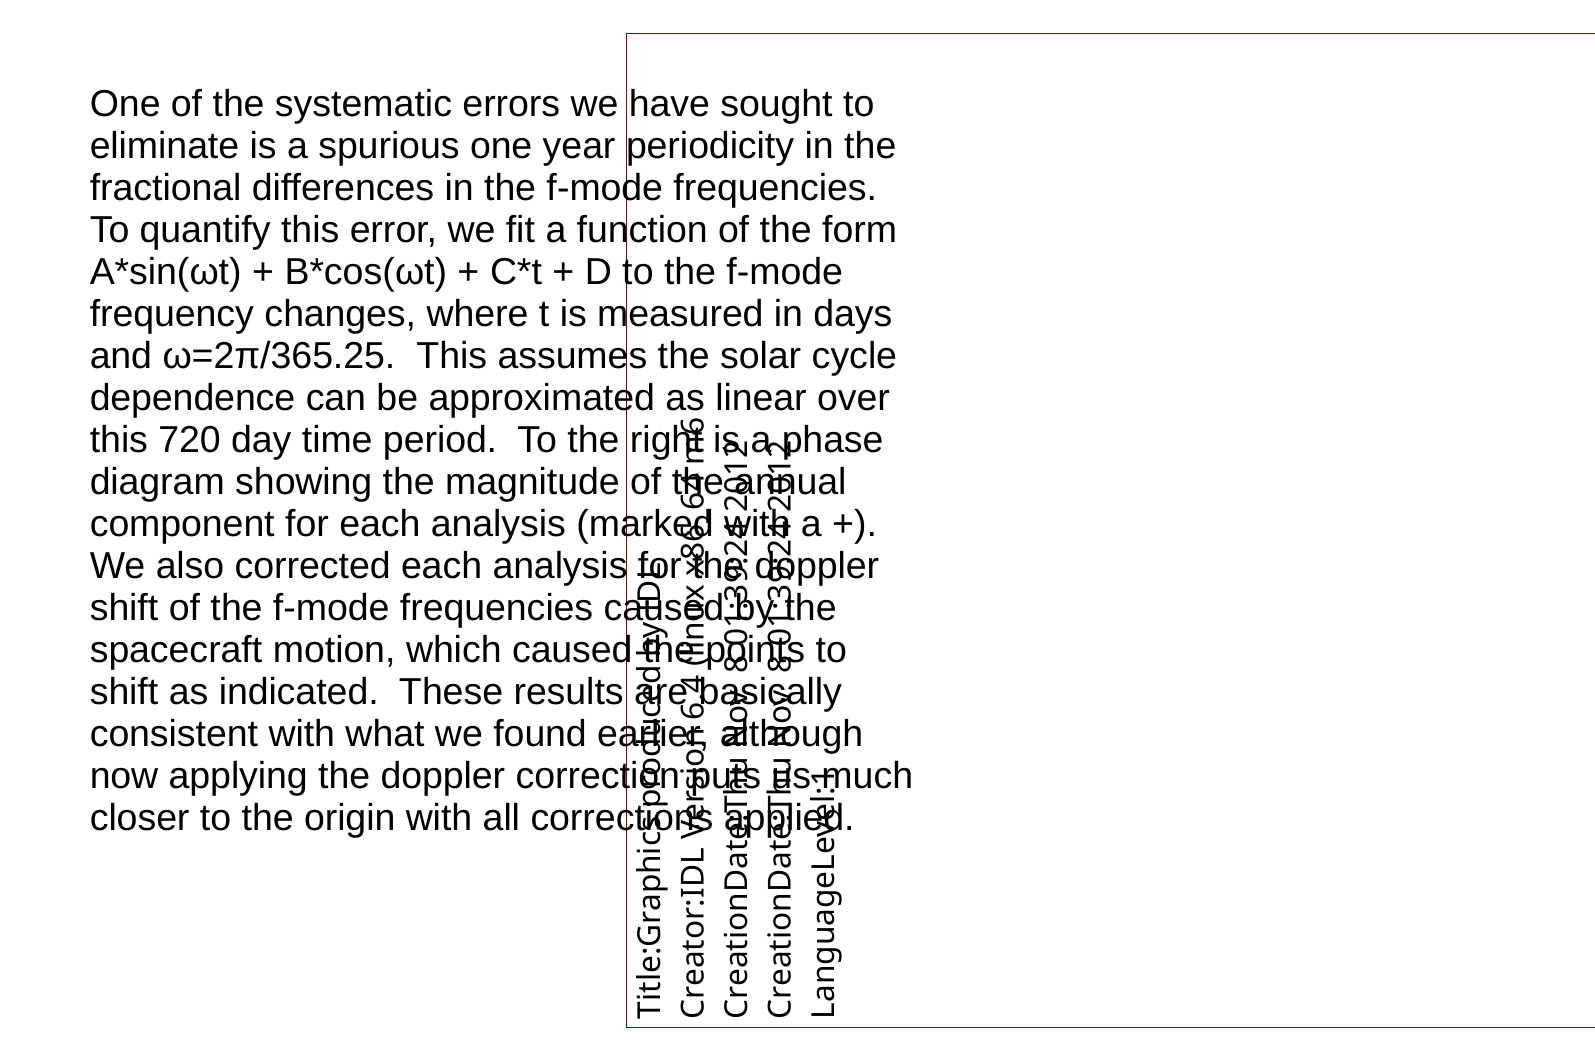

One of the systematic errors we have sought to eliminate is a spurious one year periodicity in the fractional differences in the f-mode frequencies. To quantify this error, we fit a function of the form A*sin(ωt) + B*cos(ωt) + C*t + D to the f-mode frequency changes, where t is measured in days and ω=2π/365.25. This assumes the solar cycle dependence can be approximated as linear over this 720 day time period. To the right is a phase diagram showing the magnitude of the annual component for each analysis (marked with a +). We also corrected each analysis for the doppler shift of the f-mode frequencies caused by the spacecraft motion, which caused the points to shift as indicated. These results are basically consistent with what we found earlier, although now applying the doppler correction puts us much closer to the origin with all corrections applied.